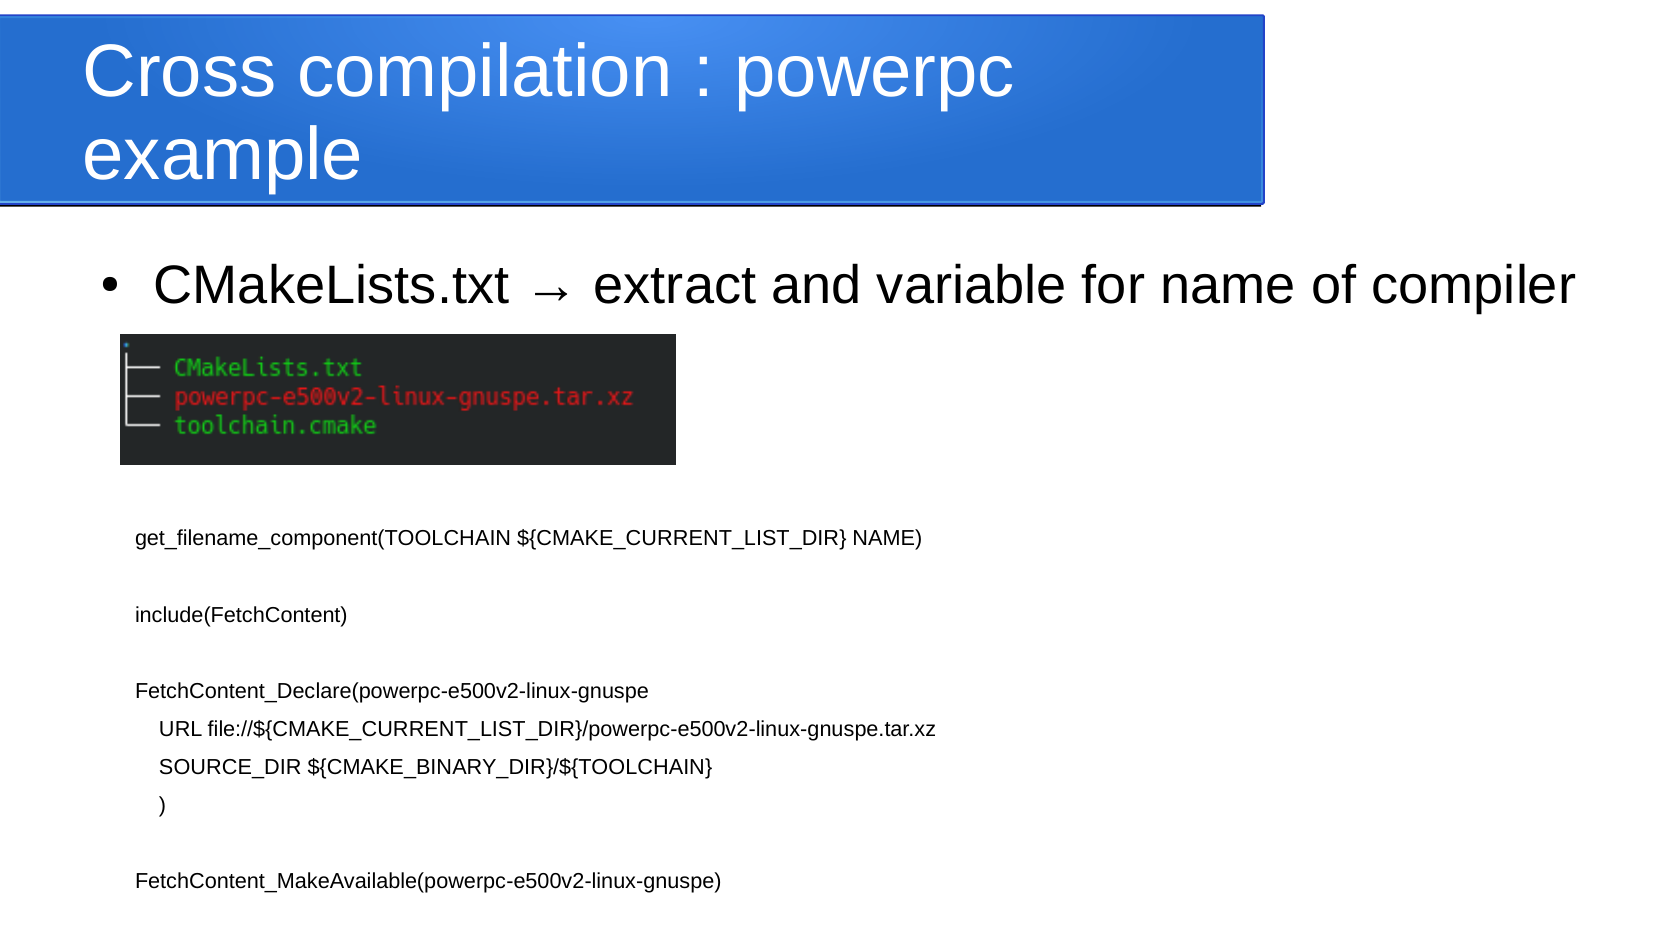

# Cross compilation : powerpc example
CMakeLists.txt → extract and variable for name of compiler
get_filename_component(TOOLCHAIN ${CMAKE_CURRENT_LIST_DIR} NAME)
include(FetchContent)
FetchContent_Declare(powerpc-e500v2-linux-gnuspe
 URL file://${CMAKE_CURRENT_LIST_DIR}/powerpc-e500v2-linux-gnuspe.tar.xz
 SOURCE_DIR ${CMAKE_BINARY_DIR}/${TOOLCHAIN}
 )
FetchContent_MakeAvailable(powerpc-e500v2-linux-gnuspe)